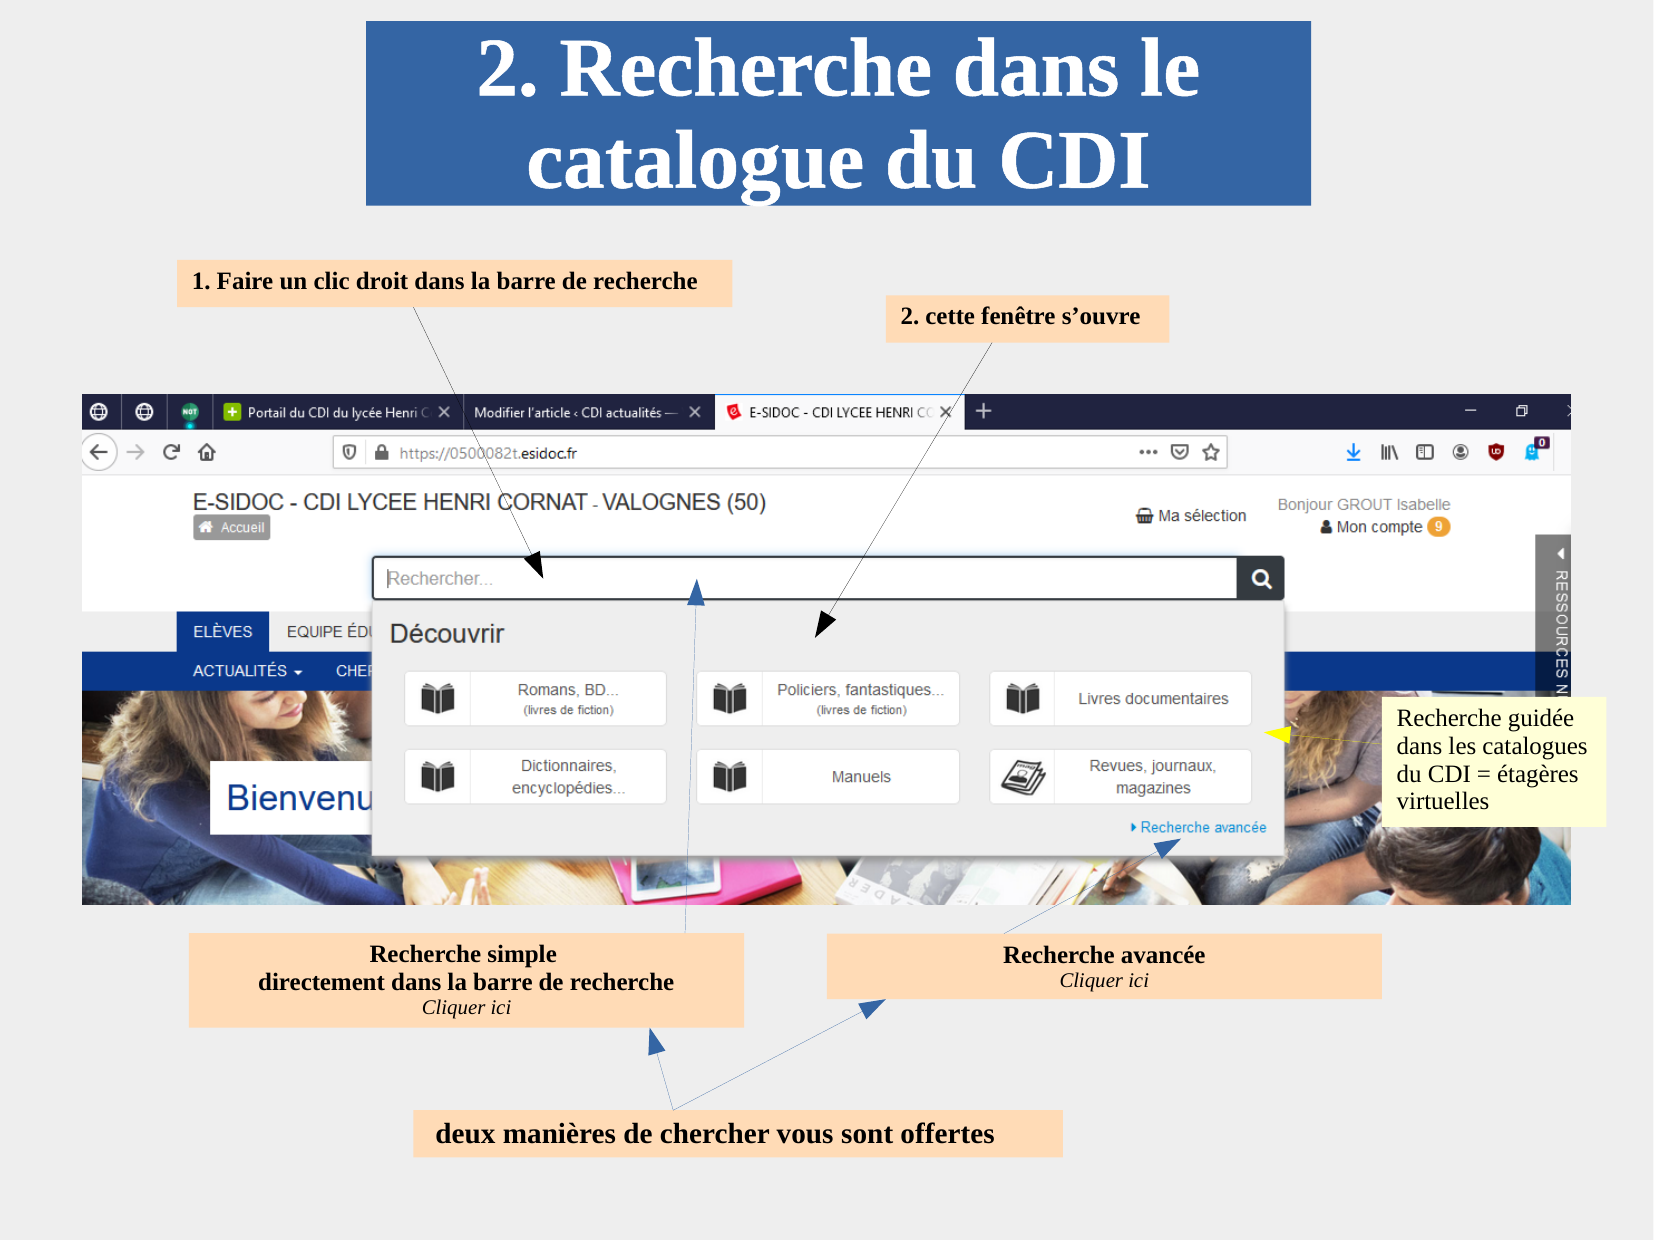

# 2. Recherche dans le catalogue du CDI
1. Faire un clic droit dans la barre de recherche
2. cette fenêtre s’ouvre
Recherche guidée dans les catalogues du CDI = étagères virtuelles
Recherche simple
directement dans la barre de recherche
Cliquer ici
Recherche avancée
Cliquer ici
 deux manières de chercher vous sont offertes